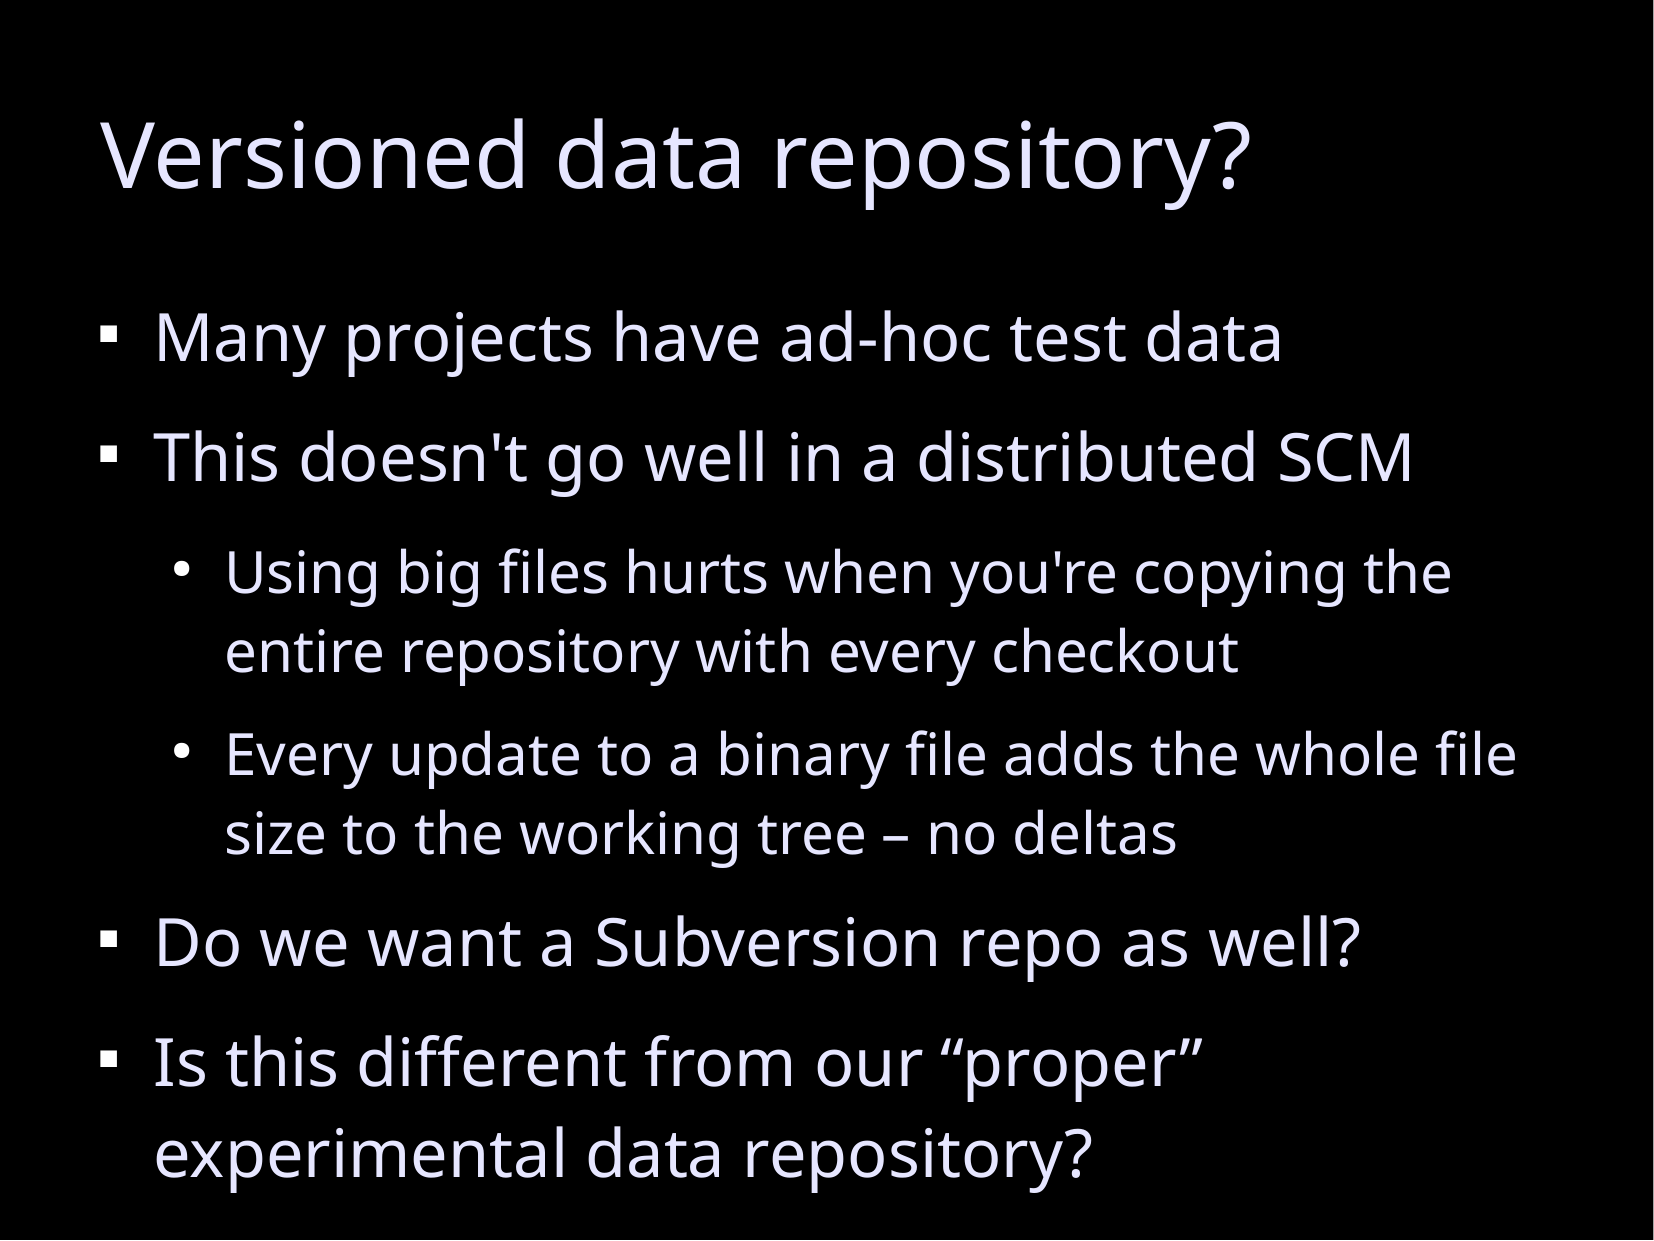

# Versioned data repository?
Many projects have ad-hoc test data
This doesn't go well in a distributed SCM
Using big files hurts when you're copying the entire repository with every checkout
Every update to a binary file adds the whole file size to the working tree – no deltas
Do we want a Subversion repo as well?
Is this different from our “proper” experimental data repository?